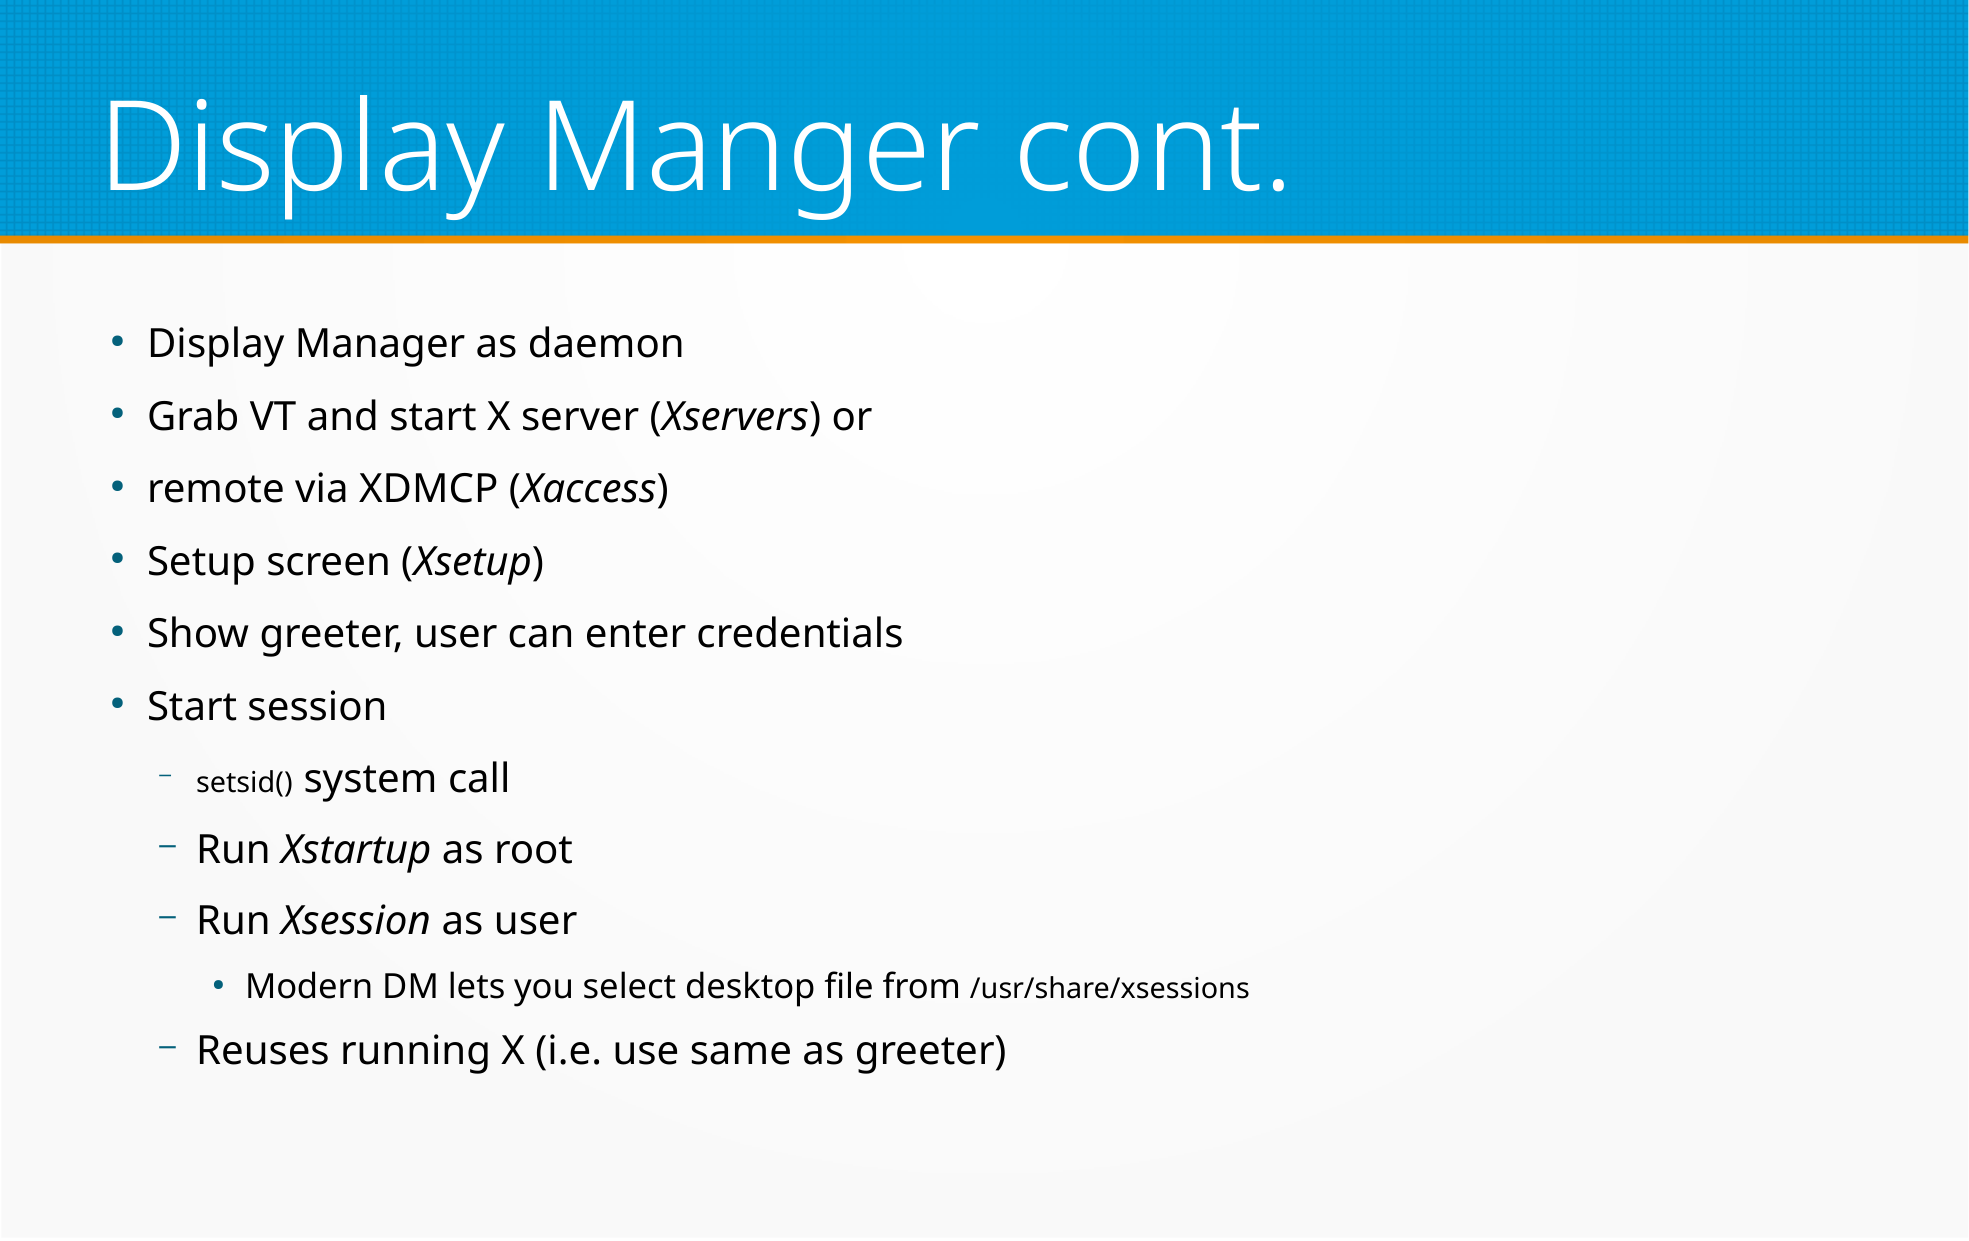

# Display Manger cont.
Display Manager as daemon
Grab VT and start X server (Xservers) or
remote via XDMCP (Xaccess)
Setup screen (Xsetup)
Show greeter, user can enter credentials
Start session
setsid() system call
Run Xstartup as root
Run Xsession as user
Modern DM lets you select desktop file from /usr/share/xsessions
Reuses running X (i.e. use same as greeter)